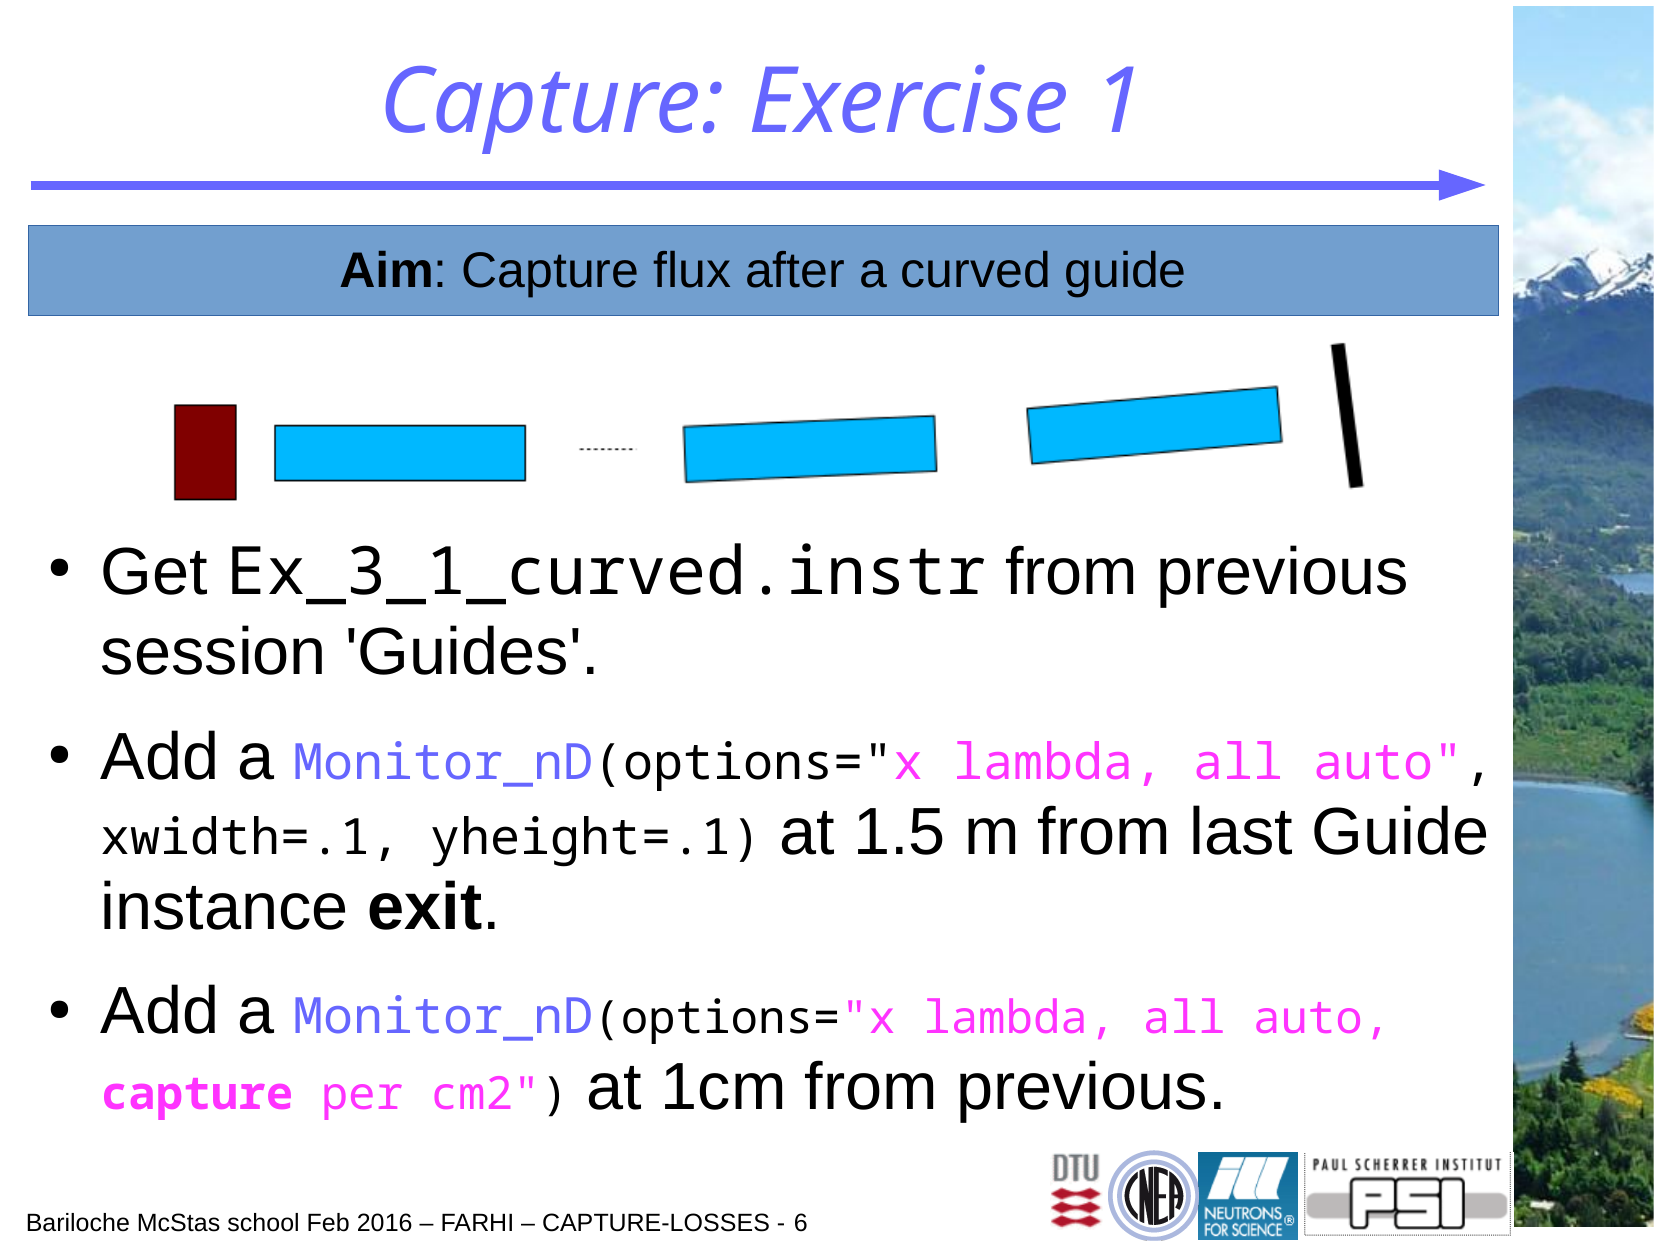

# Capture: Exercise 1
Aim: Capture flux after a curved guide
Get Ex_3_1_curved.instr from previous session 'Guides'.
Add a Monitor_nD(options="x lambda, all auto", xwidth=.1, yheight=.1) at 1.5 m from last Guide instance exit.
Add a Monitor_nD(options="x lambda, all auto, capture per cm2") at 1cm from previous.